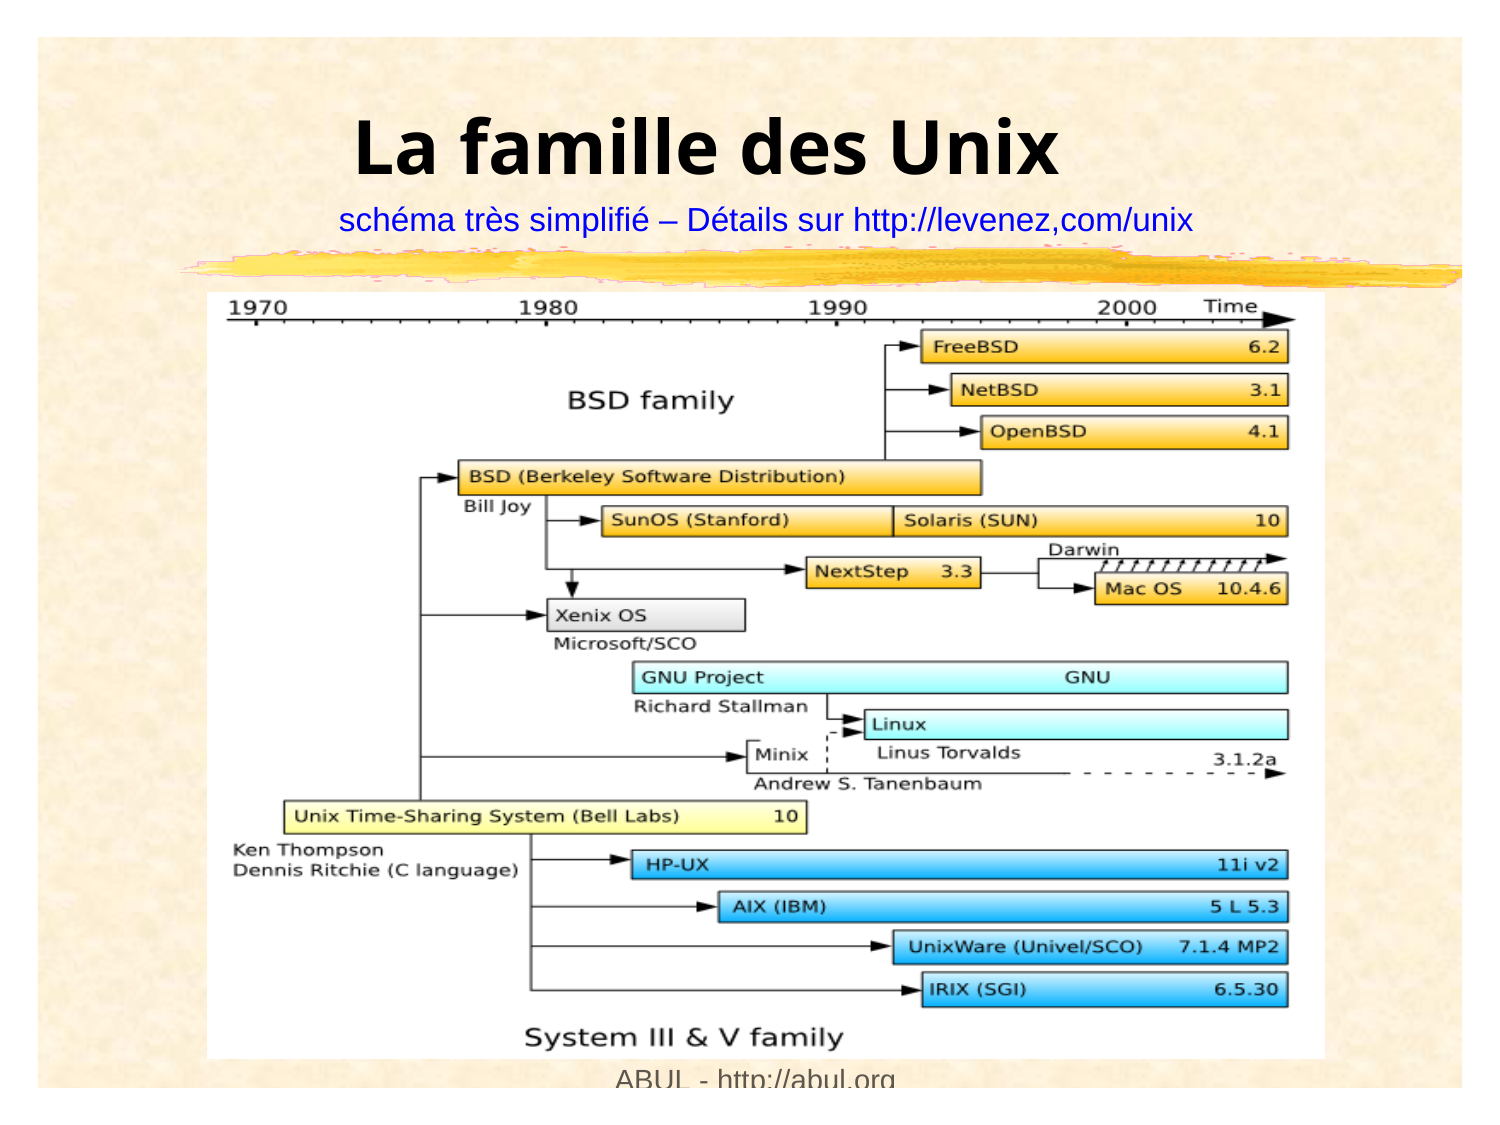

# La famille des Unix
schéma très simplifié – Détails sur http://levenez,com/unix